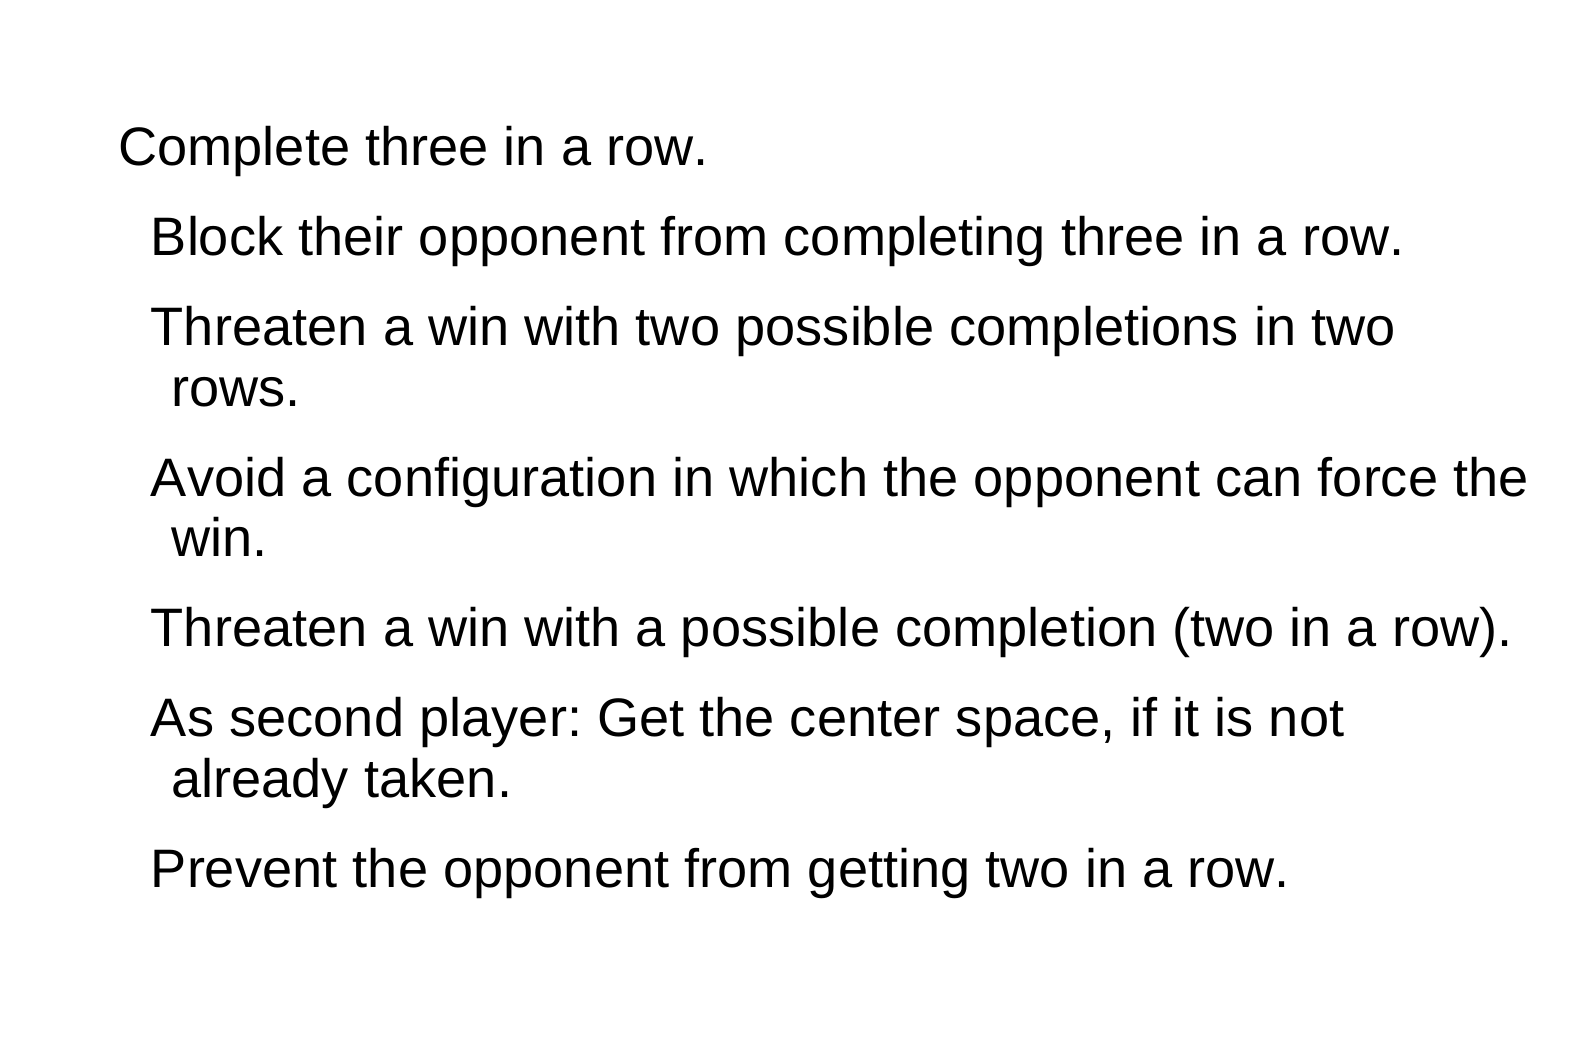

# Complete three in a row.
 Block their opponent from completing three in a row.
 Threaten a win with two possible completions in two rows.
 Avoid a configuration in which the opponent can force the win.
 Threaten a win with a possible completion (two in a row).
 As second player: Get the center space, if it is not already taken.
 Prevent the opponent from getting two in a row.